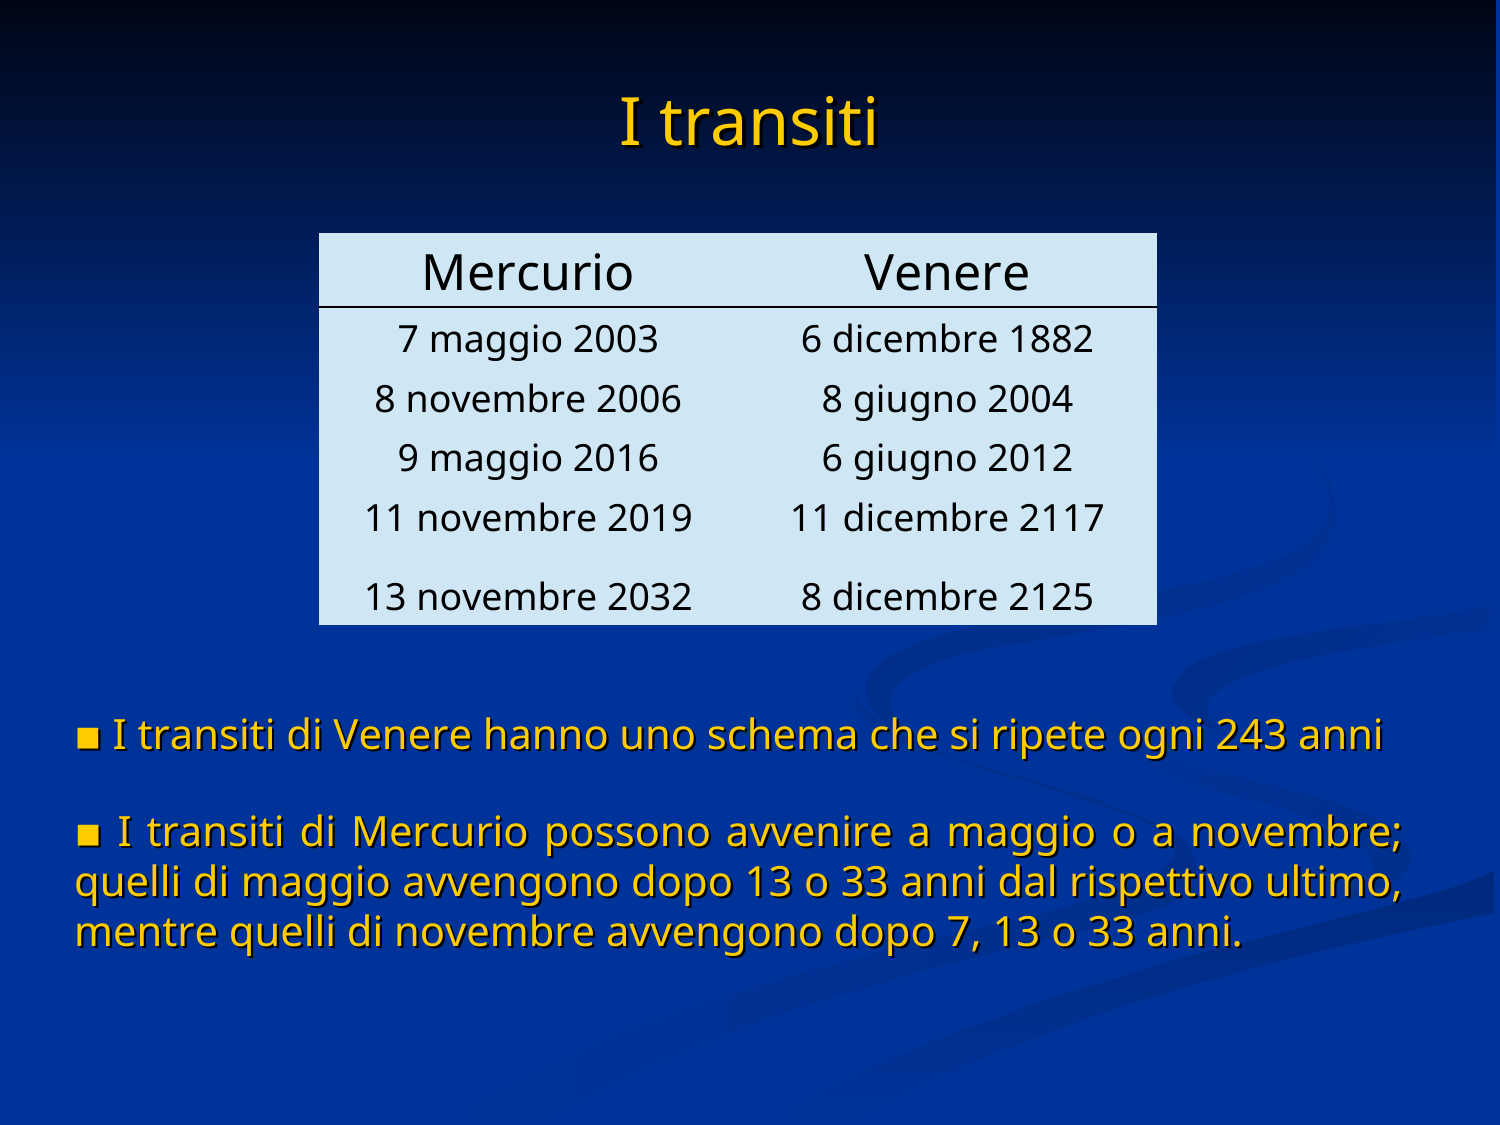

I transiti
| Mercurio | Venere |
| --- | --- |
| 7 maggio 2003 | 6 dicembre 1882 |
| 8 novembre 2006 | 8 giugno 2004 |
| 9 maggio 2016 | 6 giugno 2012 |
| 11 novembre 2019 | 11 dicembre 2117 |
| 13 novembre 2032 | 8 dicembre 2125 |
▪ I transiti di Venere hanno uno schema che si ripete ogni 243 anni
▪ I transiti di Mercurio possono avvenire a maggio o a novembre; quelli di maggio avvengono dopo 13 o 33 anni dal rispettivo ultimo, mentre quelli di novembre avvengono dopo 7, 13 o 33 anni.